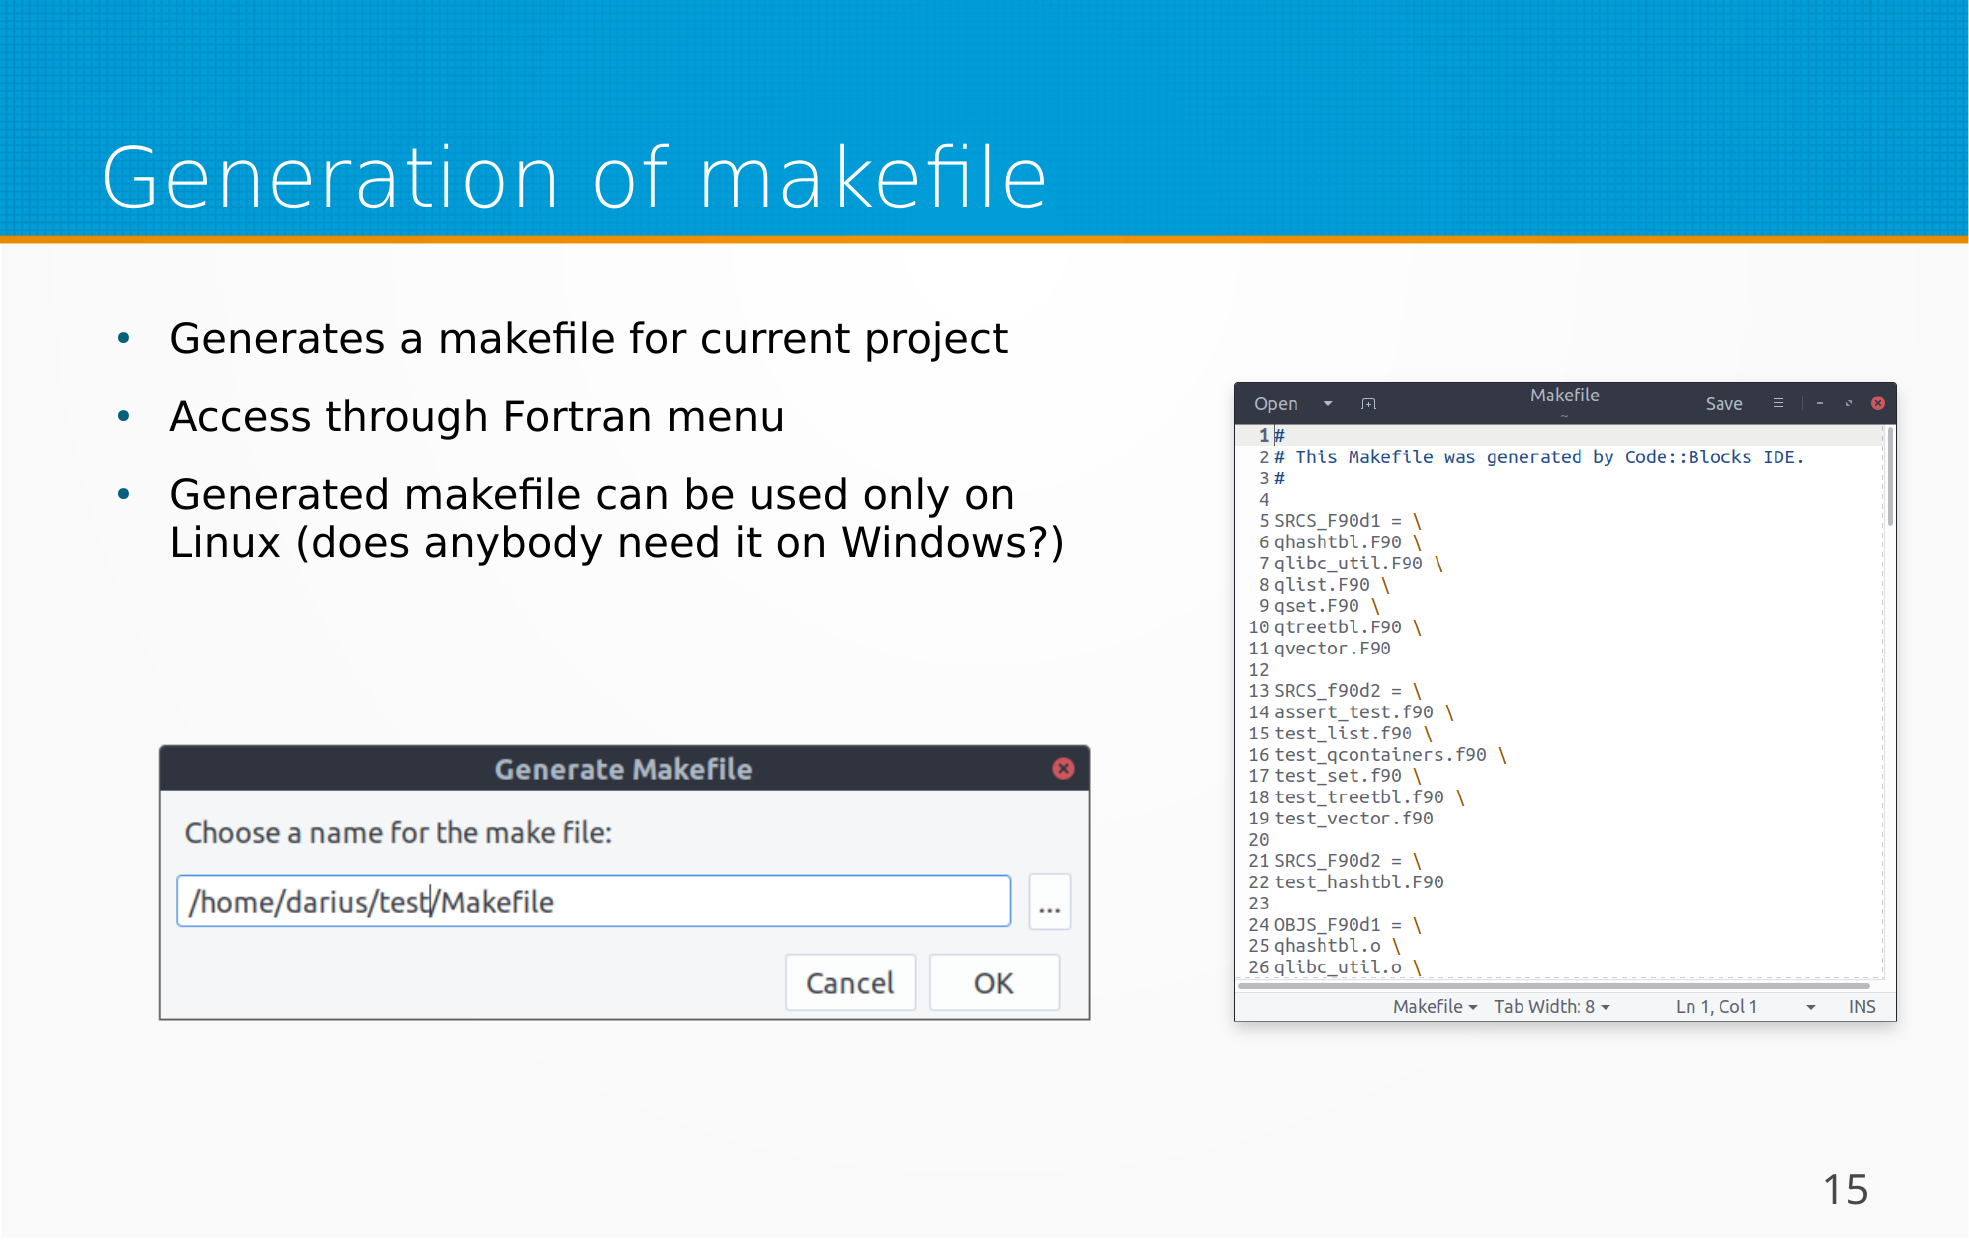

# Generation of makefile
Generates a makefile for current project
Access through Fortran menu
Generated makefile can be used only on Linux (does anybody need it on Windows?)
15